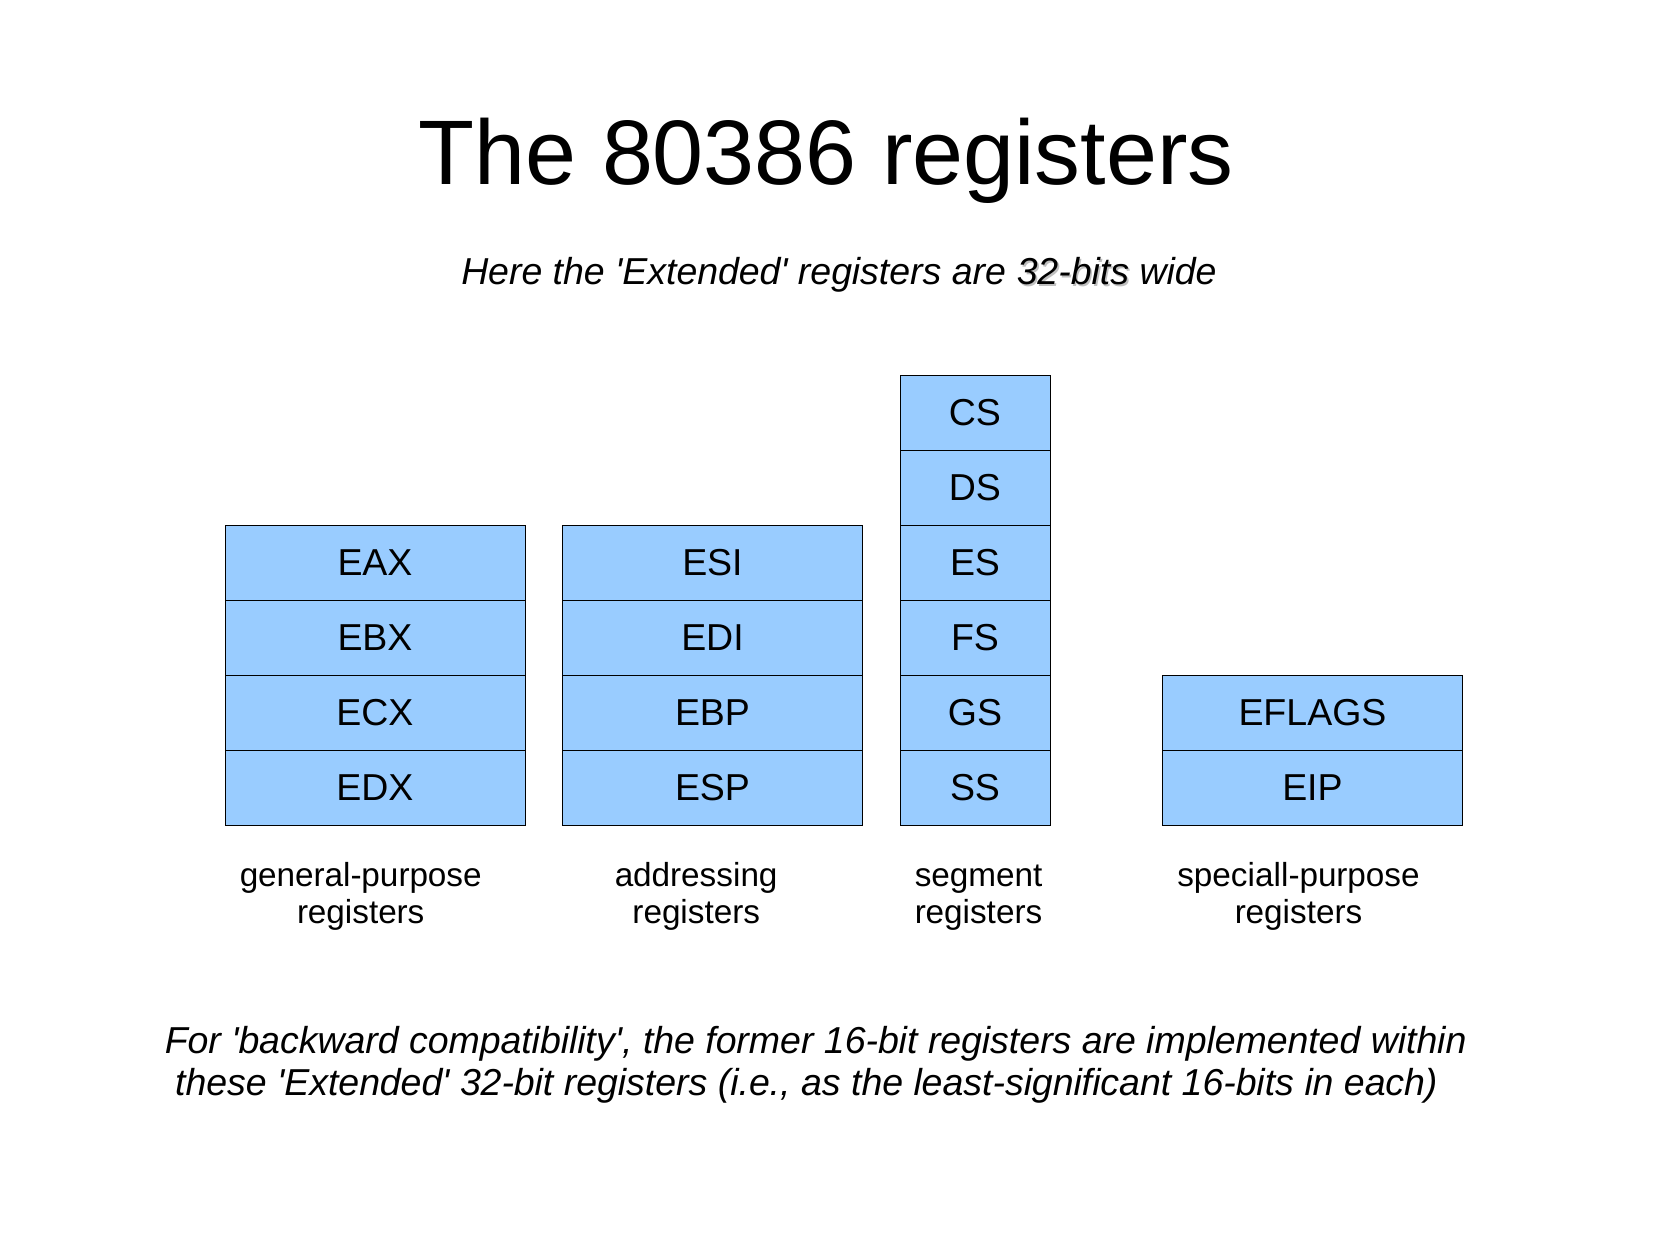

# The 80386 registers
Here the 'Extended' registers are 32-bits wide
CS
DS
EAX
ESI
ES
EBX
EDI
FS
ECX
EBP
GS
EFLAGS
EDX
ESP
SS
EIP
general-purpose
registers
addressing
registers
segment
registers
speciall-purpose
registers
For 'backward compatibility', the former 16-bit registers are implemented within
 these 'Extended' 32-bit registers (i.e., as the least-significant 16-bits in each)